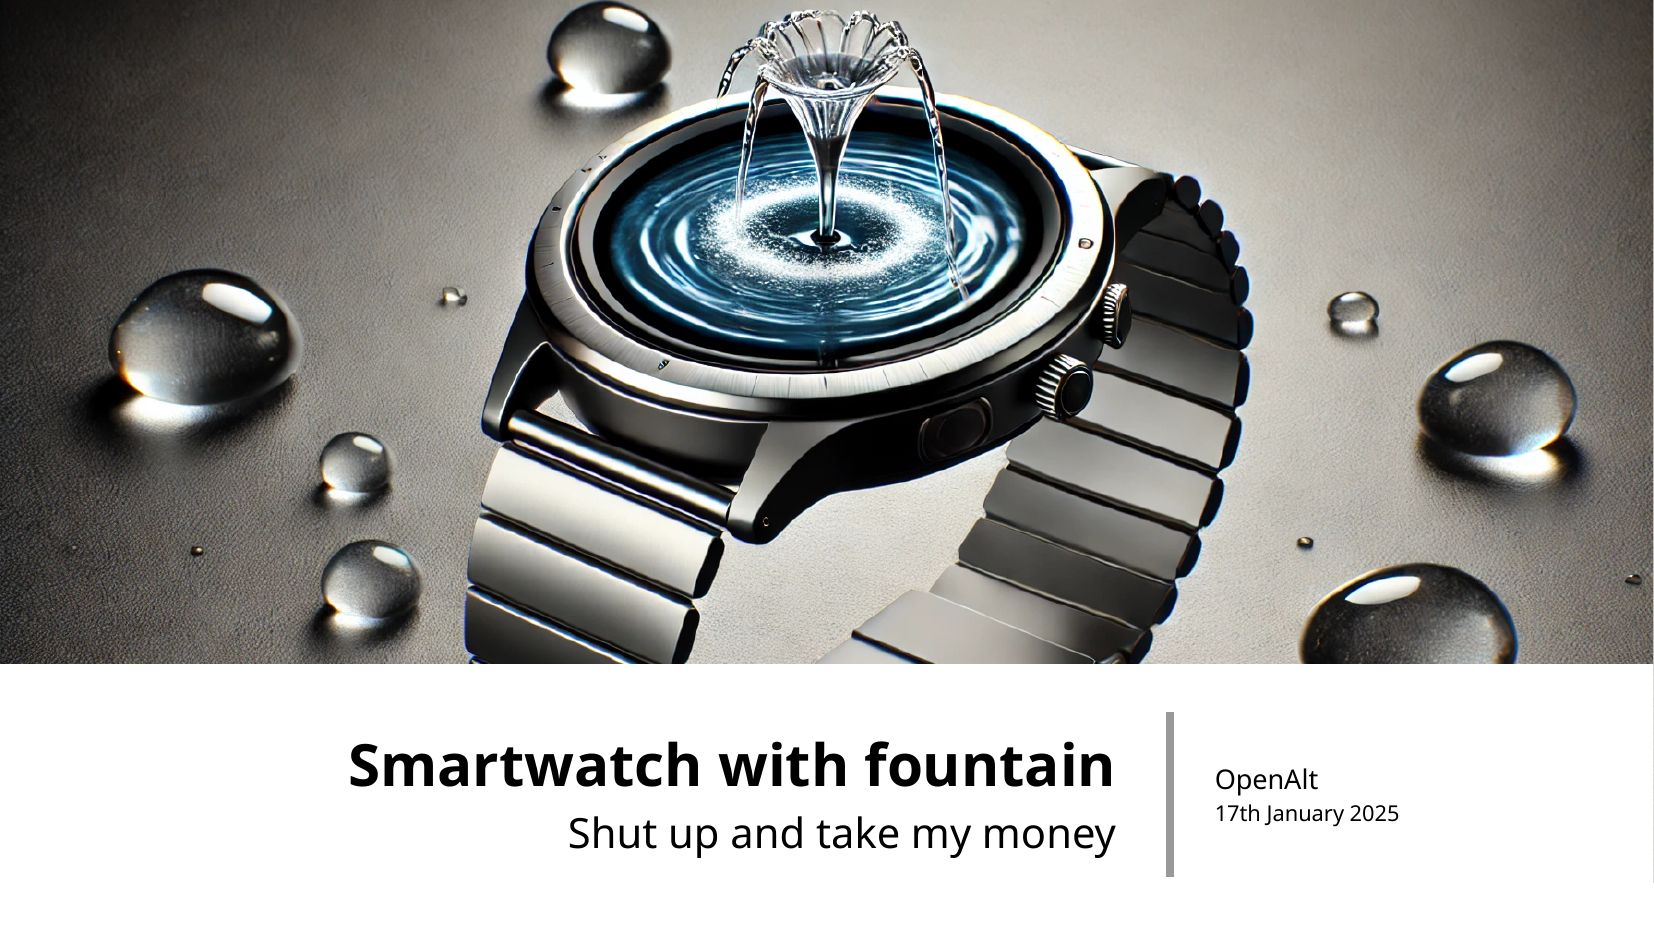

#
Smartwatch with fountain
Shut up and take my money
OpenAlt
17th January 2025